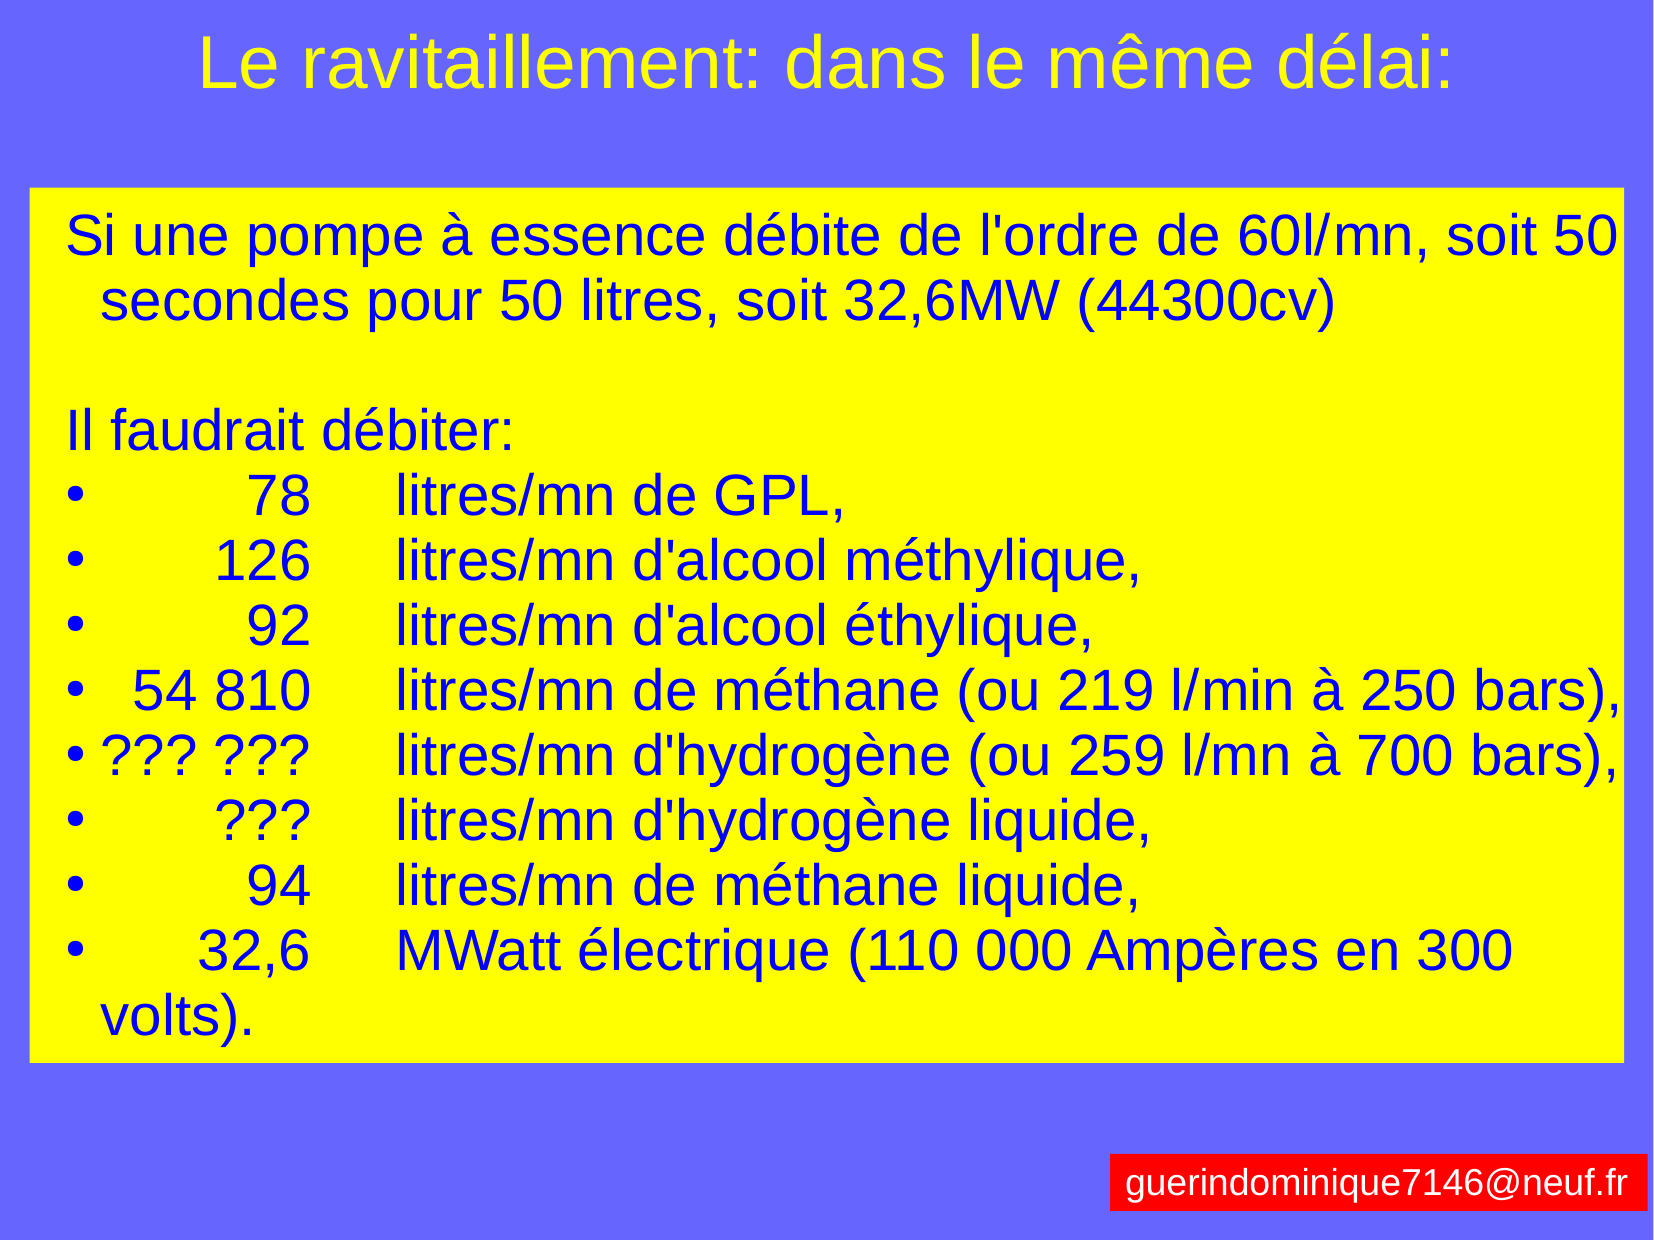

# Le ravitaillement: dans le même délai:
Si une pompe à essence débite de l'ordre de 60l/mn, soit 50 secondes pour 50 litres, soit 32,6MW (44300cv)
Il faudrait débiter:
 78		litres/mn de GPL,
 126		litres/mn d'alcool méthylique,
 92		litres/mn d'alcool éthylique,
 54 810		litres/mn de méthane (ou 219 l/min à 250 bars),
??? ???		litres/mn d'hydrogène (ou 259 l/mn à 700 bars),
 ???		litres/mn d'hydrogène liquide,
 94		litres/mn de méthane liquide,
 32,6		MWatt électrique (110 000 Ampères en 300 volts).
guerindominique7146@neuf.fr